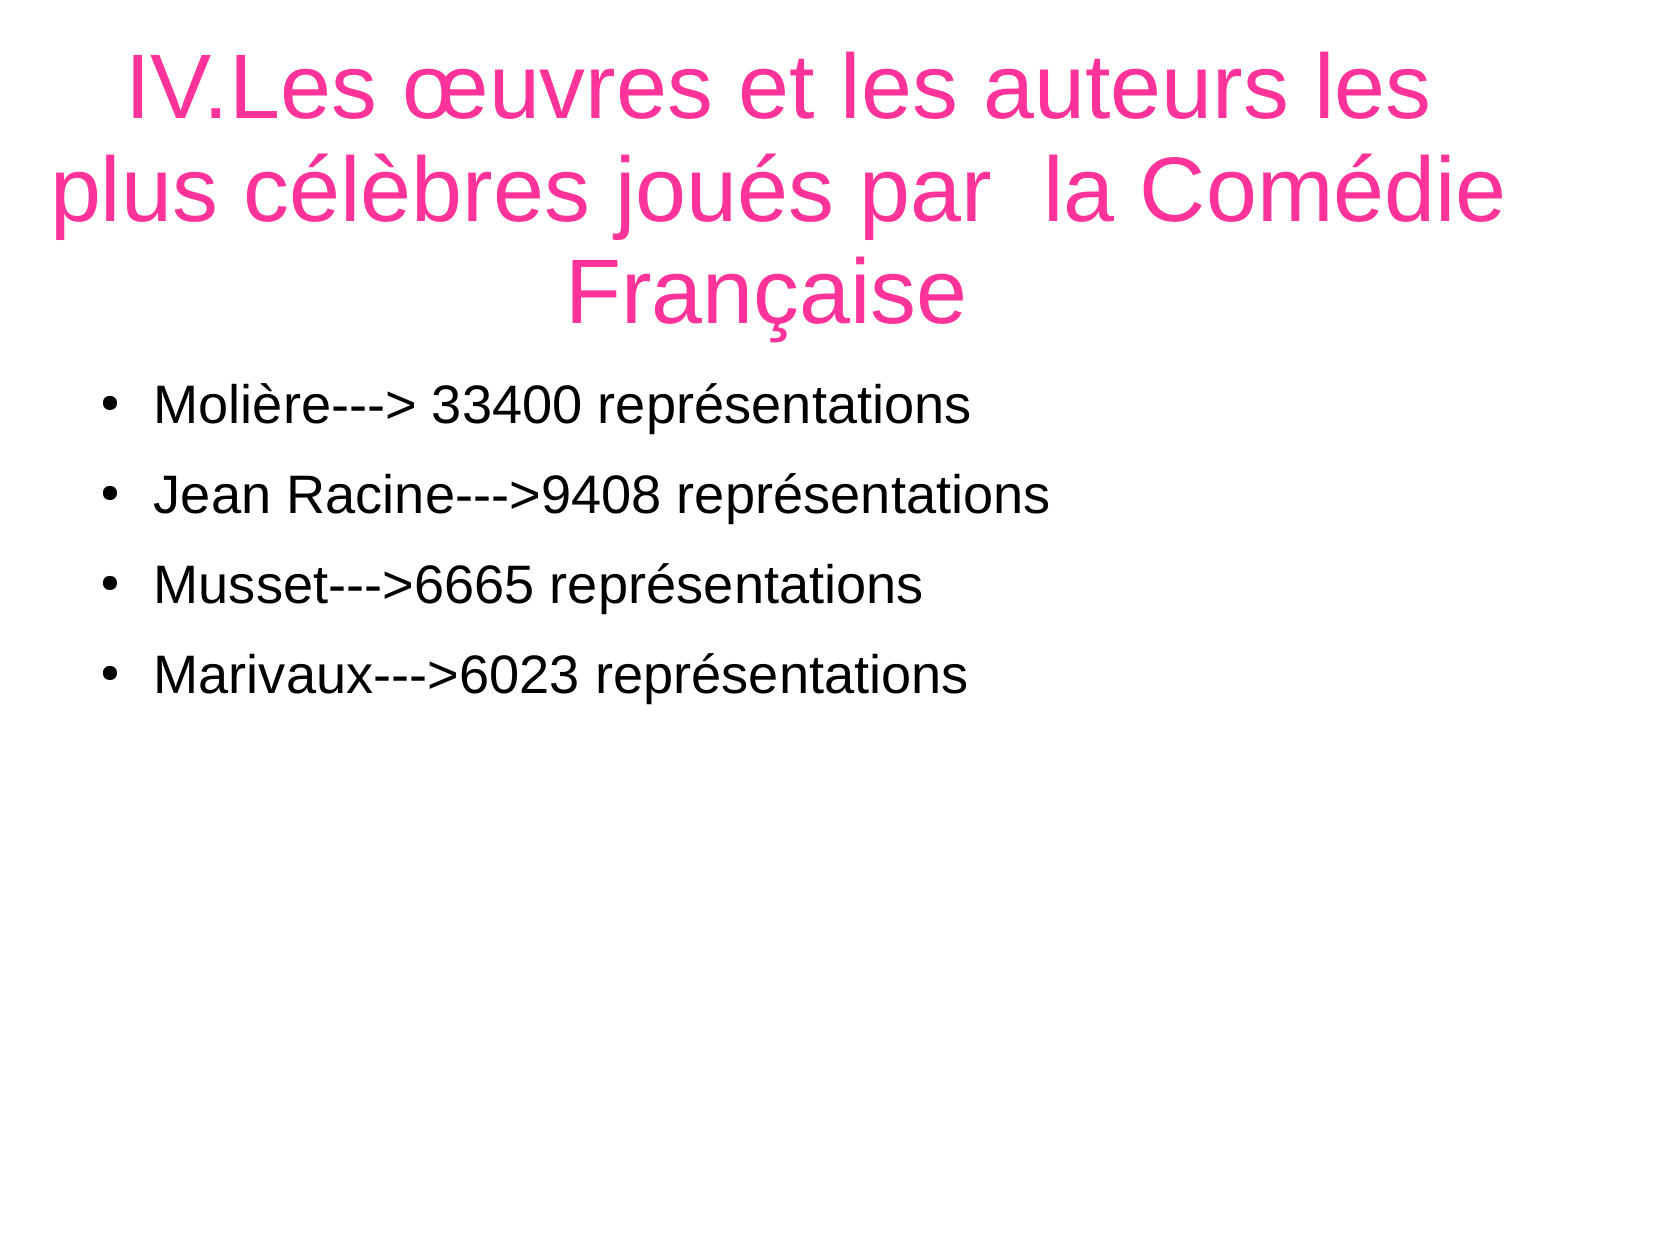

# IV.Les œuvres et les auteurs les plus célèbres joués par la Comédie Française
Molière---> 33400 représentations
Jean Racine--->9408 représentations
Musset--->6665 représentations
Marivaux--->6023 représentations